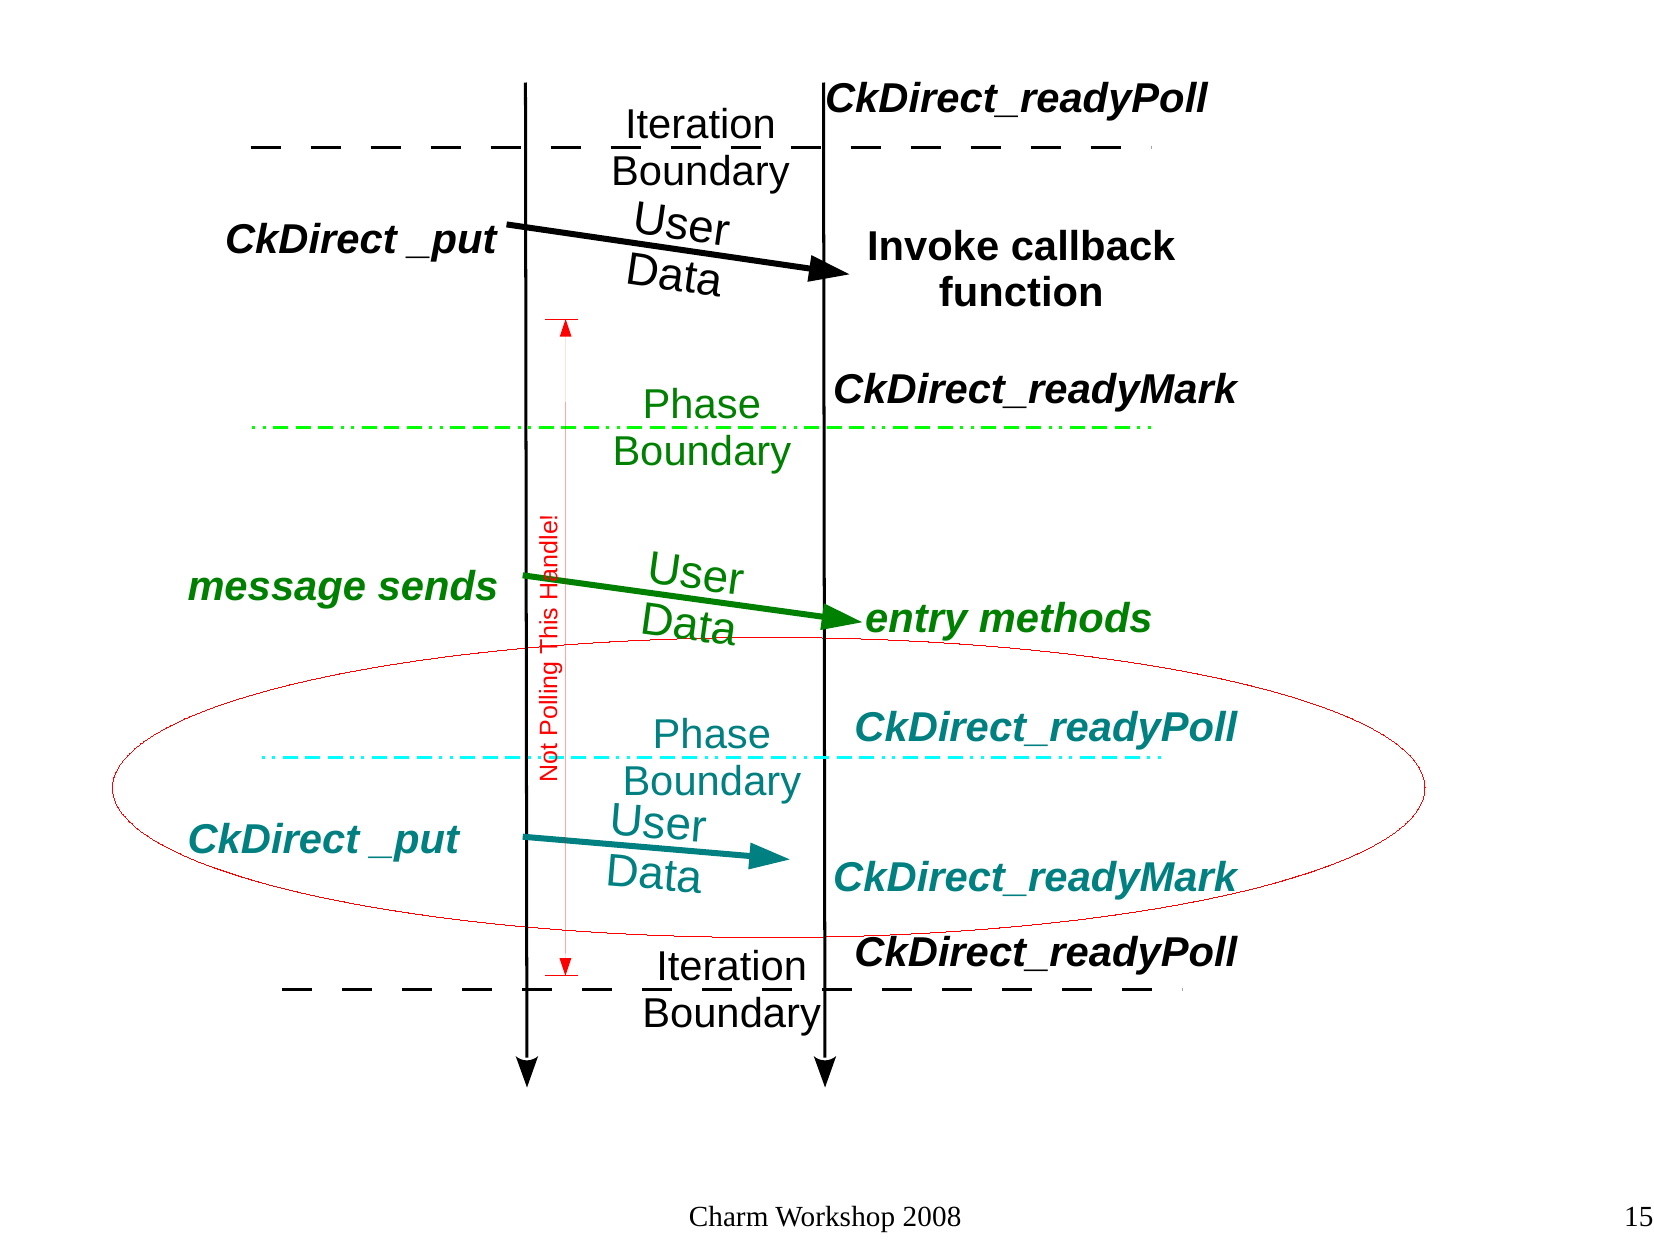

CkDirect_readyPoll
Iteration
Boundary
Invoke callback
function
CkDirect _put
User
Data
CkDirect_readyMark
Phase
Boundary
message sends
User
Data
entry methods
CkDirect_readyPoll
Phase
Boundary
CkDirect _put
User
Data
CkDirect_readyMark
CkDirect_readyPoll
Iteration
Boundary
Charm Workshop 2008
15